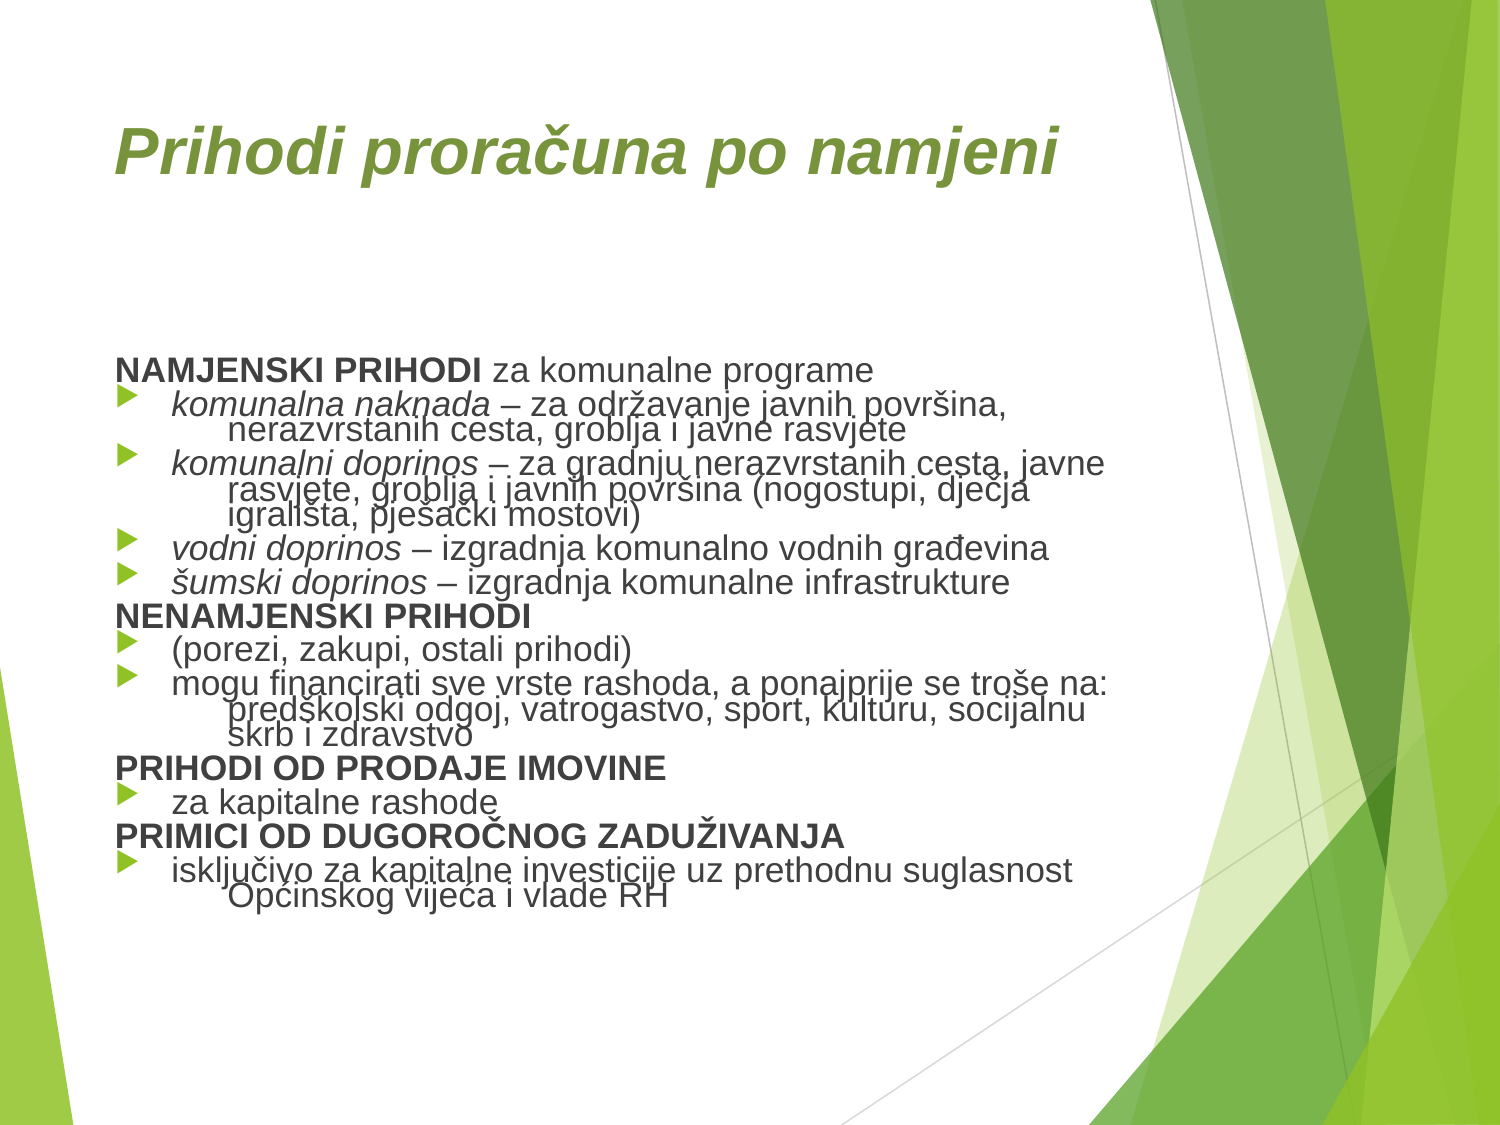

# Prihodi proračuna po namjeni
NAMJENSKI PRIHODI za komunalne programe
komunalna naknada – za održavanje javnih površina, nerazvrstanih cesta, groblja i javne rasvjete
komunalni doprinos – za gradnju nerazvrstanih cesta, javne rasvjete, groblja i javnih površina (nogostupi, dječja igrališta, pješački mostovi)
vodni doprinos – izgradnja komunalno vodnih građevina
šumski doprinos – izgradnja komunalne infrastrukture
NENAMJENSKI PRIHODI
(porezi, zakupi, ostali prihodi)
mogu financirati sve vrste rashoda, a ponajprije se troše na: predškolski odgoj, vatrogastvo, sport, kulturu, socijalnu skrb i zdravstvo
PRIHODI OD PRODAJE IMOVINE
za kapitalne rashode
PRIMICI OD DUGOROČNOG ZADUŽIVANJA
isključivo za kapitalne investicije uz prethodnu suglasnost Općinskog vijeća i vlade RH